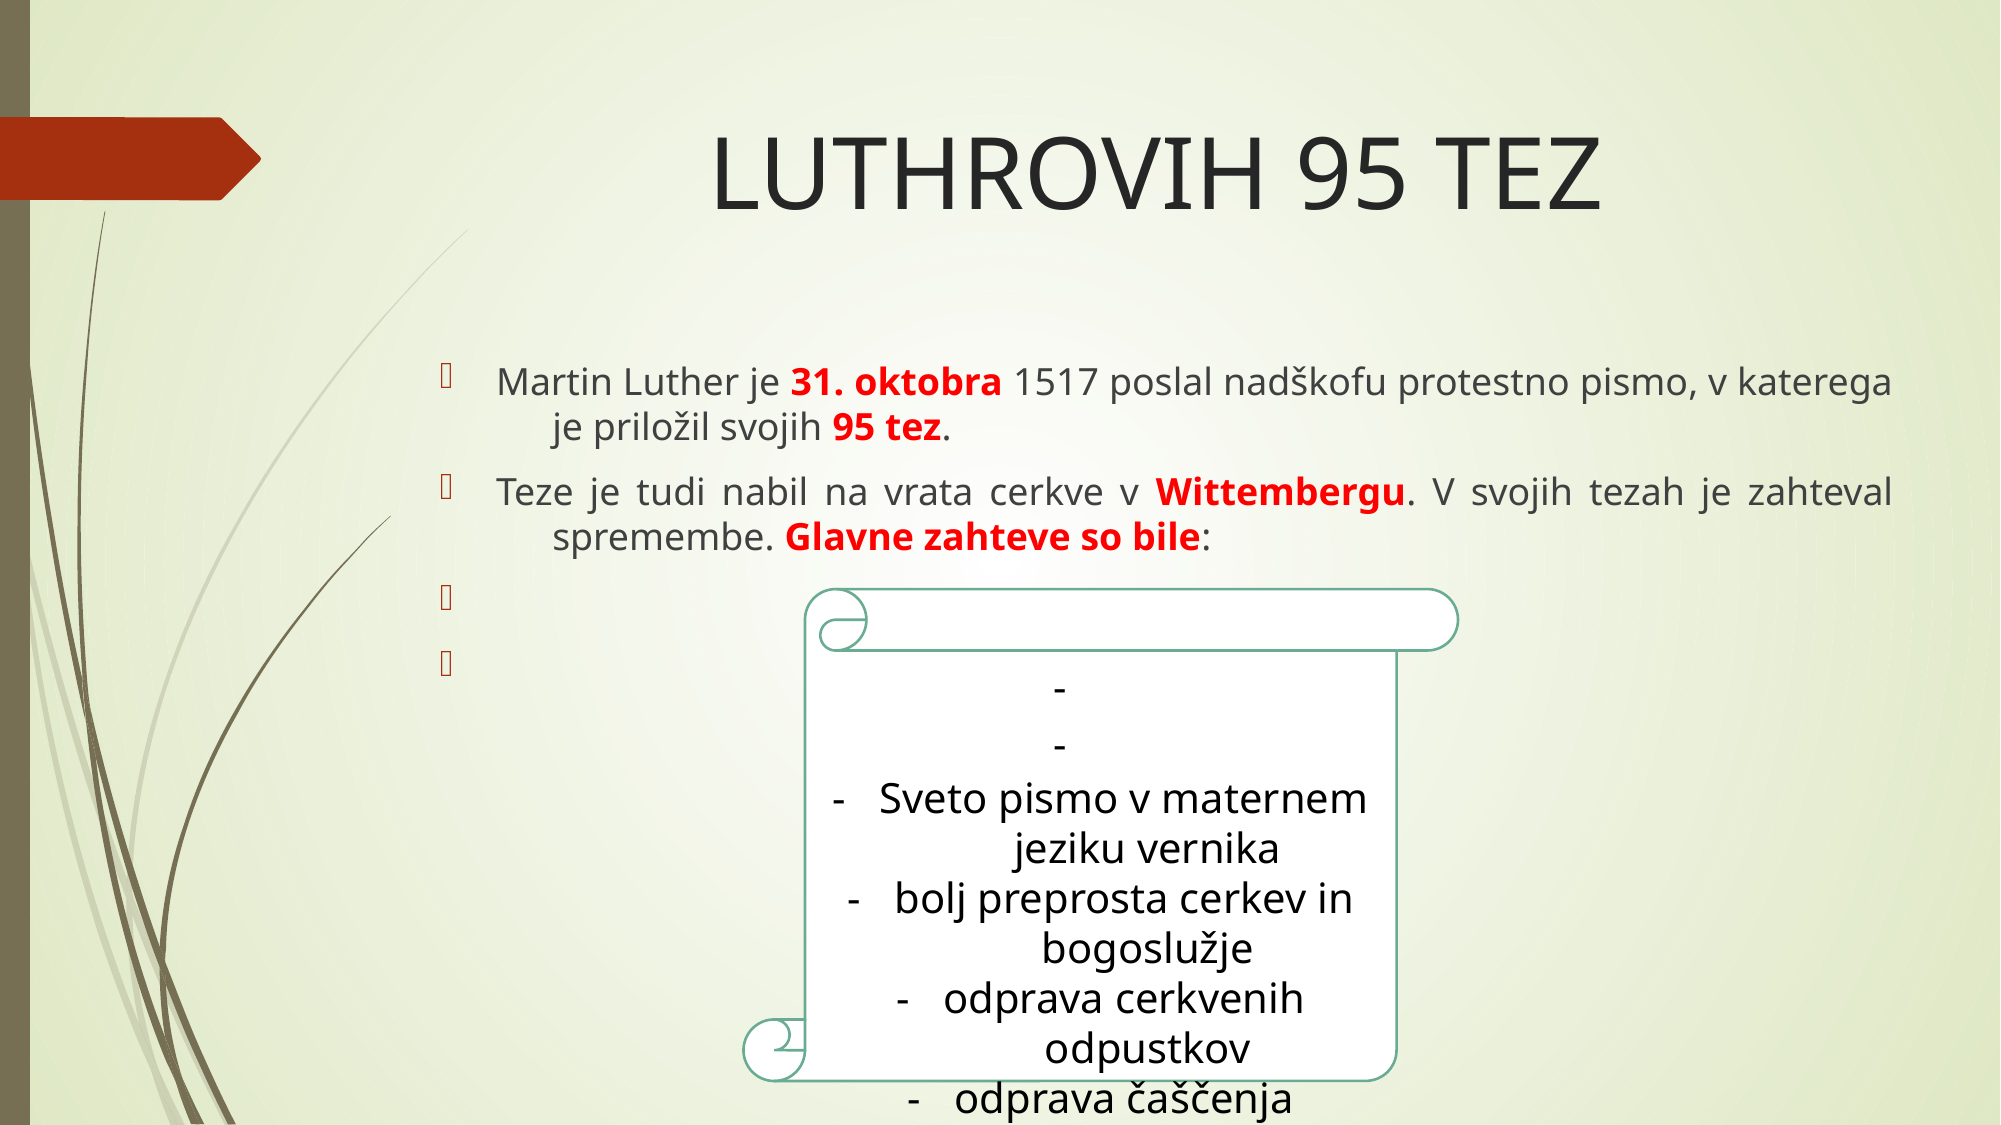

# LUTHROVIH 95 TEZ
Martin Luther je 31. oktobra 1517 poslal nadškofu protestno pismo, v katerega je priložil svojih 95 tez.
Teze je tudi nabil na vrata cerkve v Wittembergu. V svojih tezah je zahteval spremembe. Glavne zahteve so bile:
Sveto pismo v maternem jeziku vernika
bolj preprosta cerkev in bogoslužje
odprava cerkvenih odpustkov
odprava čaščenja svetnikov